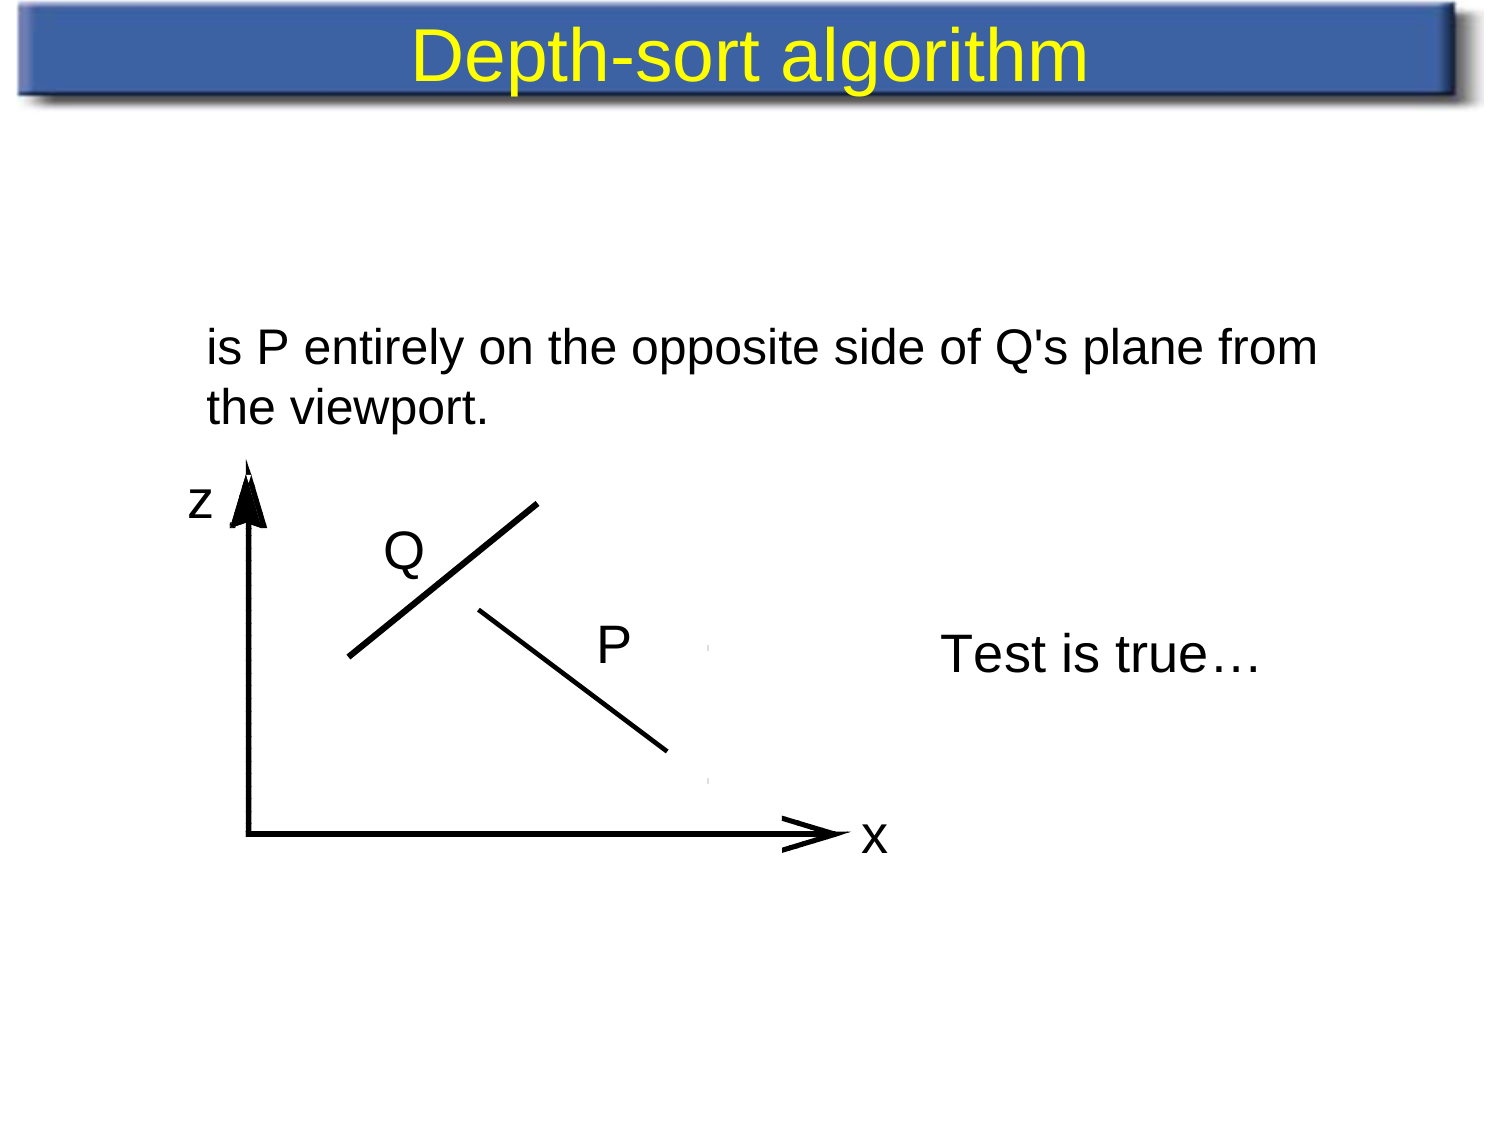

# Depth-sort algorithm
is P entirely on the opposite side of Q's plane from the viewport.
z
Q
P
Test is true…
x